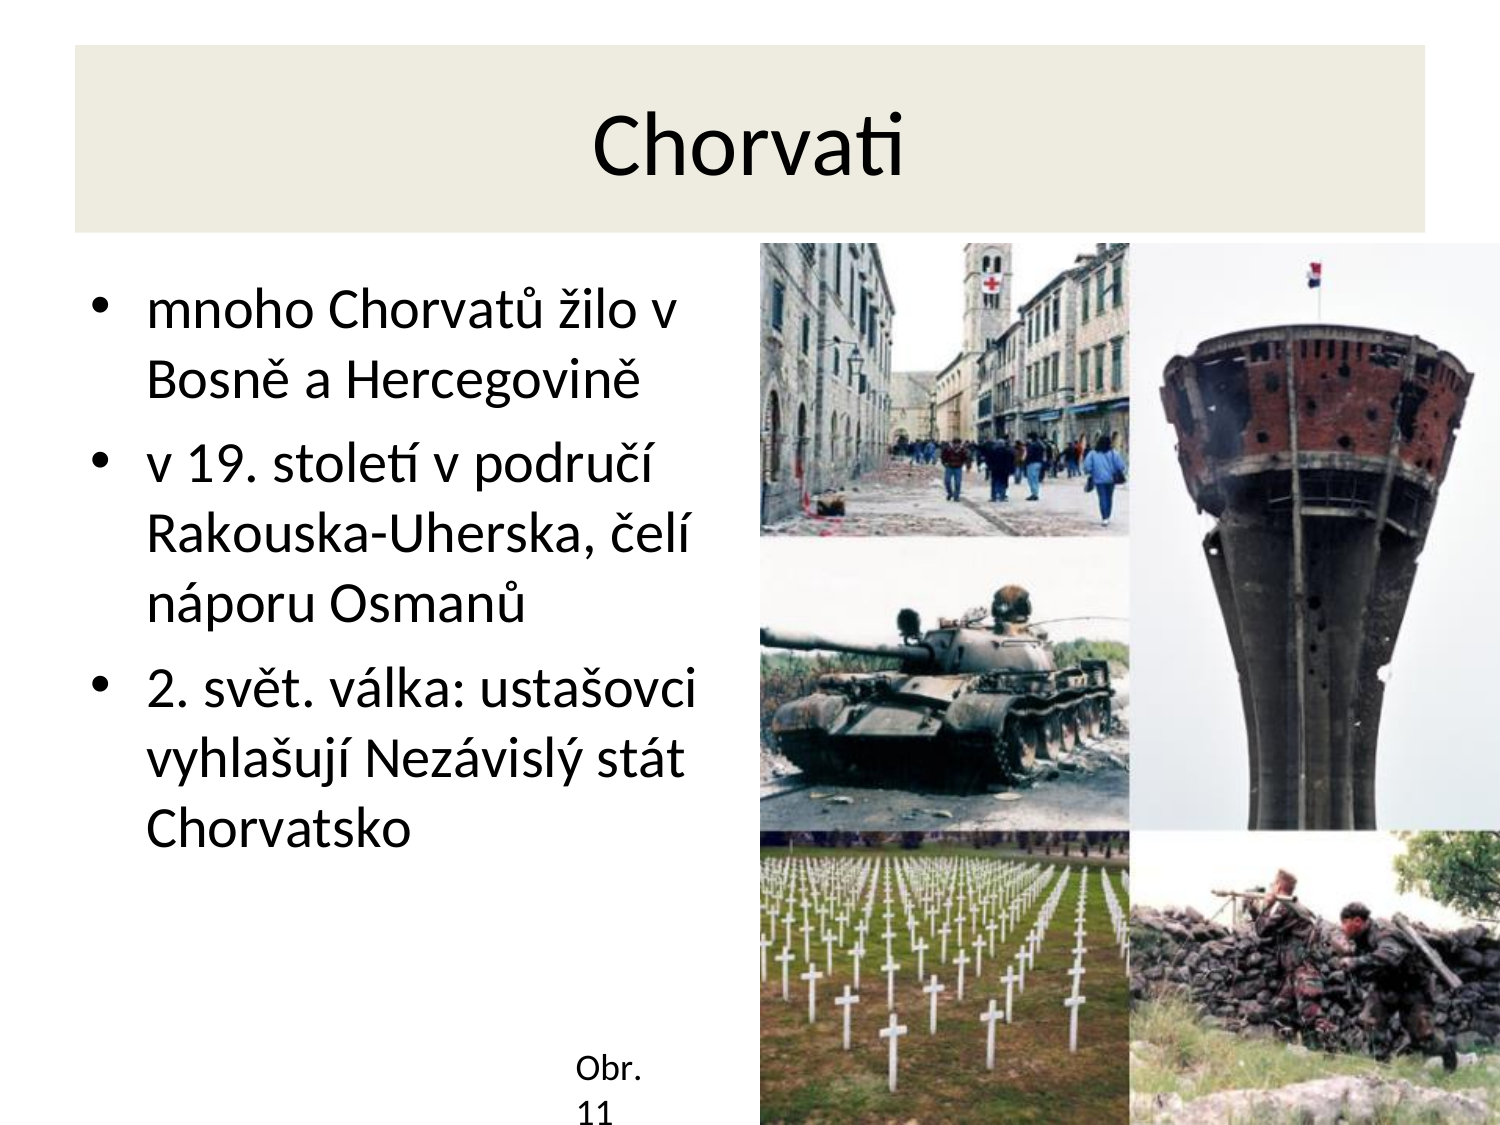

# Chorvati
mnoho Chorvatů žilo v Bosně a Hercegovině
v 19. století v područí Rakouska-Uherska, čelí náporu Osmanů
2. svět. válka: ustašovci vyhlašují Nezávislý stát Chorvatsko
Obr. 11